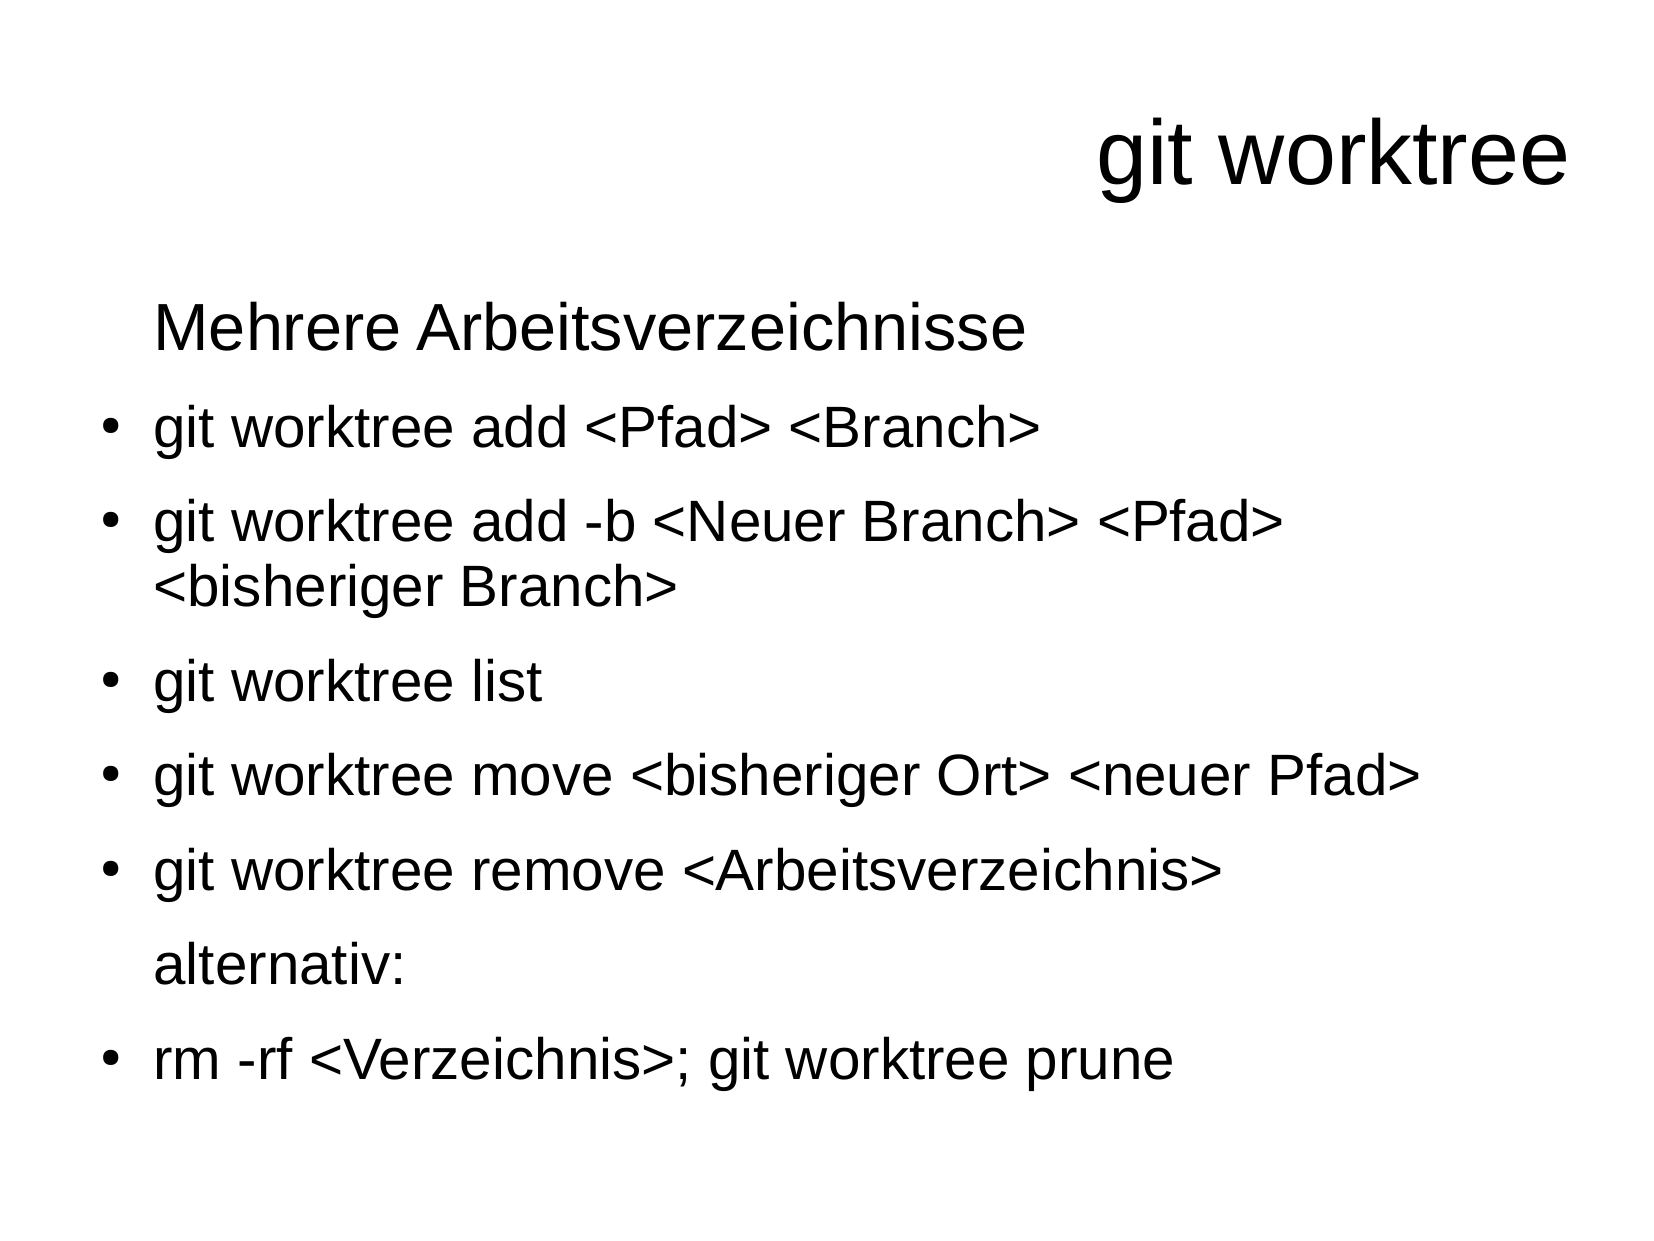

# git worktree
Mehrere Arbeitsverzeichnisse
git worktree add <Pfad> <Branch>
git worktree add -b <Neuer Branch> <Pfad> <bisheriger Branch>
git worktree list
git worktree move <bisheriger Ort> <neuer Pfad>
git worktree remove <Arbeitsverzeichnis>
alternativ:
rm -rf <Verzeichnis>; git worktree prune